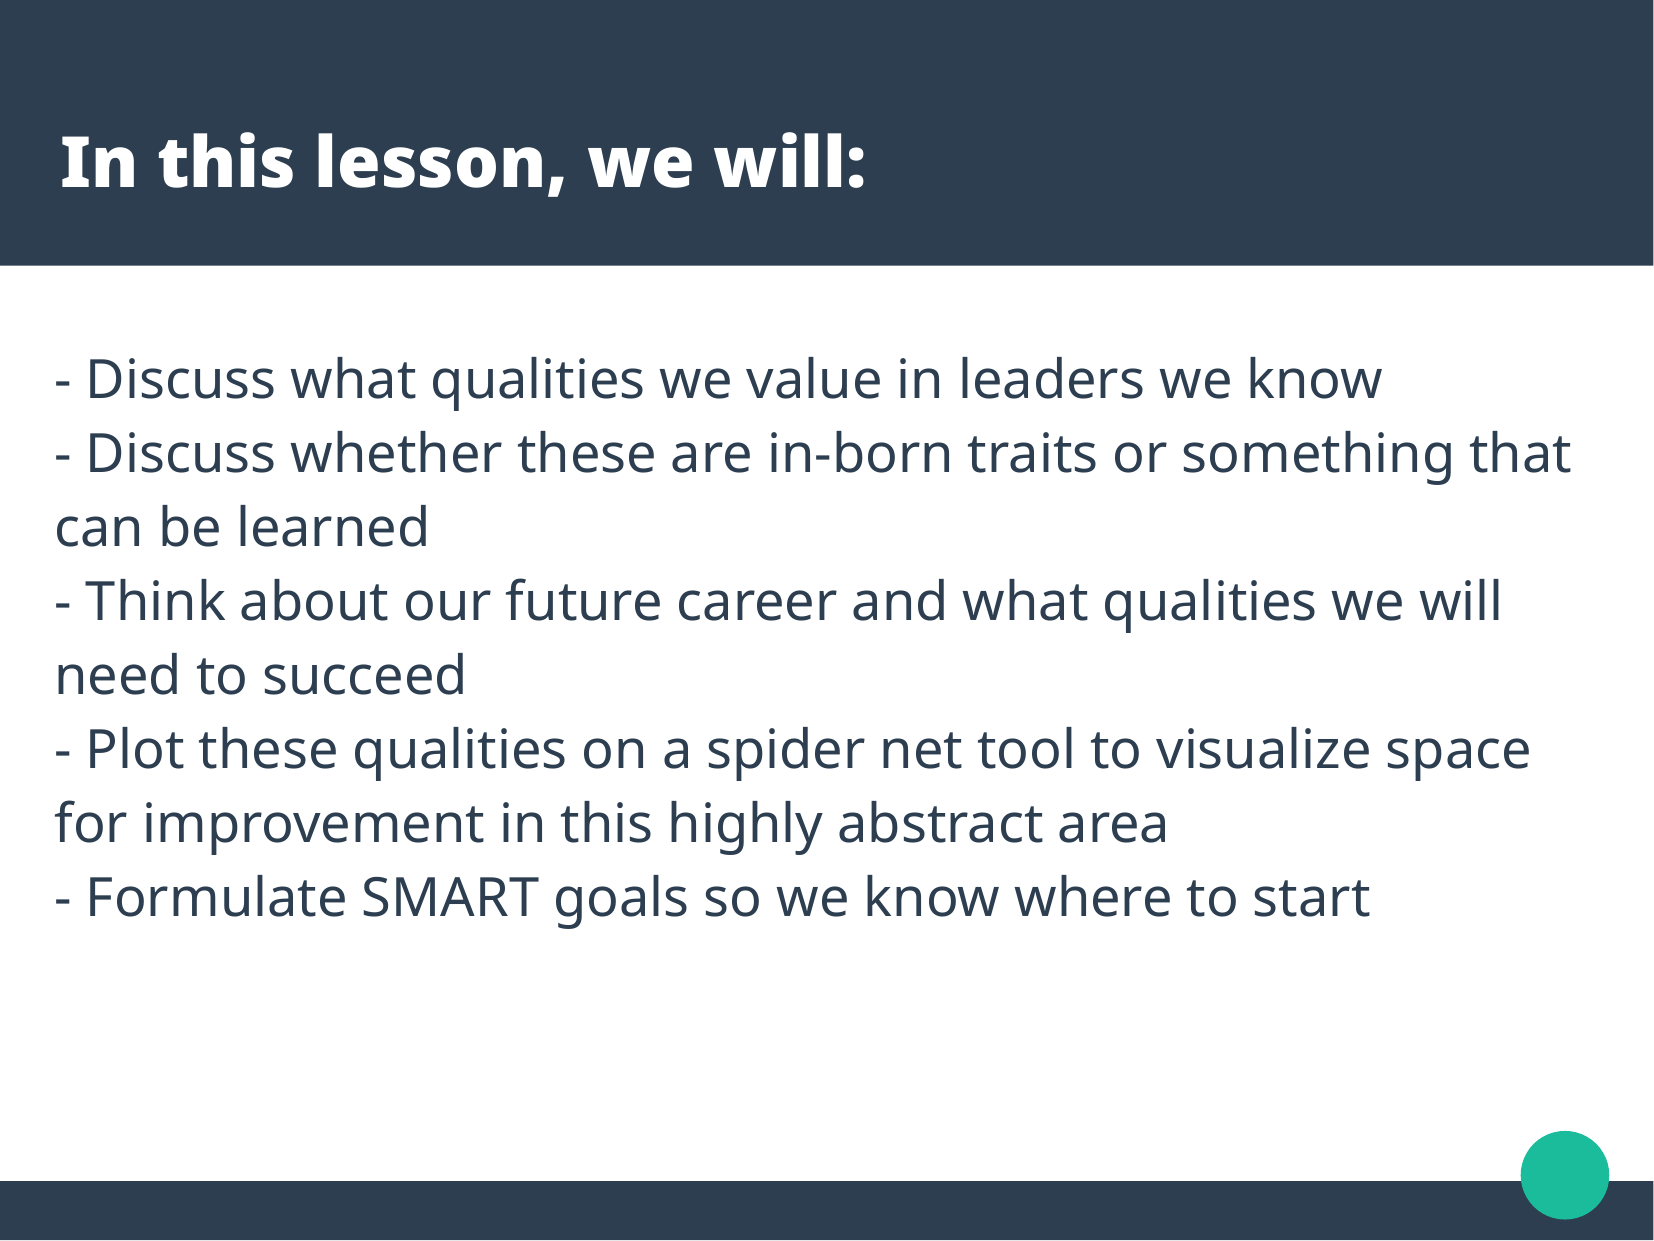

# In this lesson, we will:
- Discuss what qualities we value in leaders we know
- Discuss whether these are in-born traits or something that can be learned
- Think about our future career and what qualities we will need to succeed
- Plot these qualities on a spider net tool to visualize space for improvement in this highly abstract area
- Formulate SMART goals so we know where to start